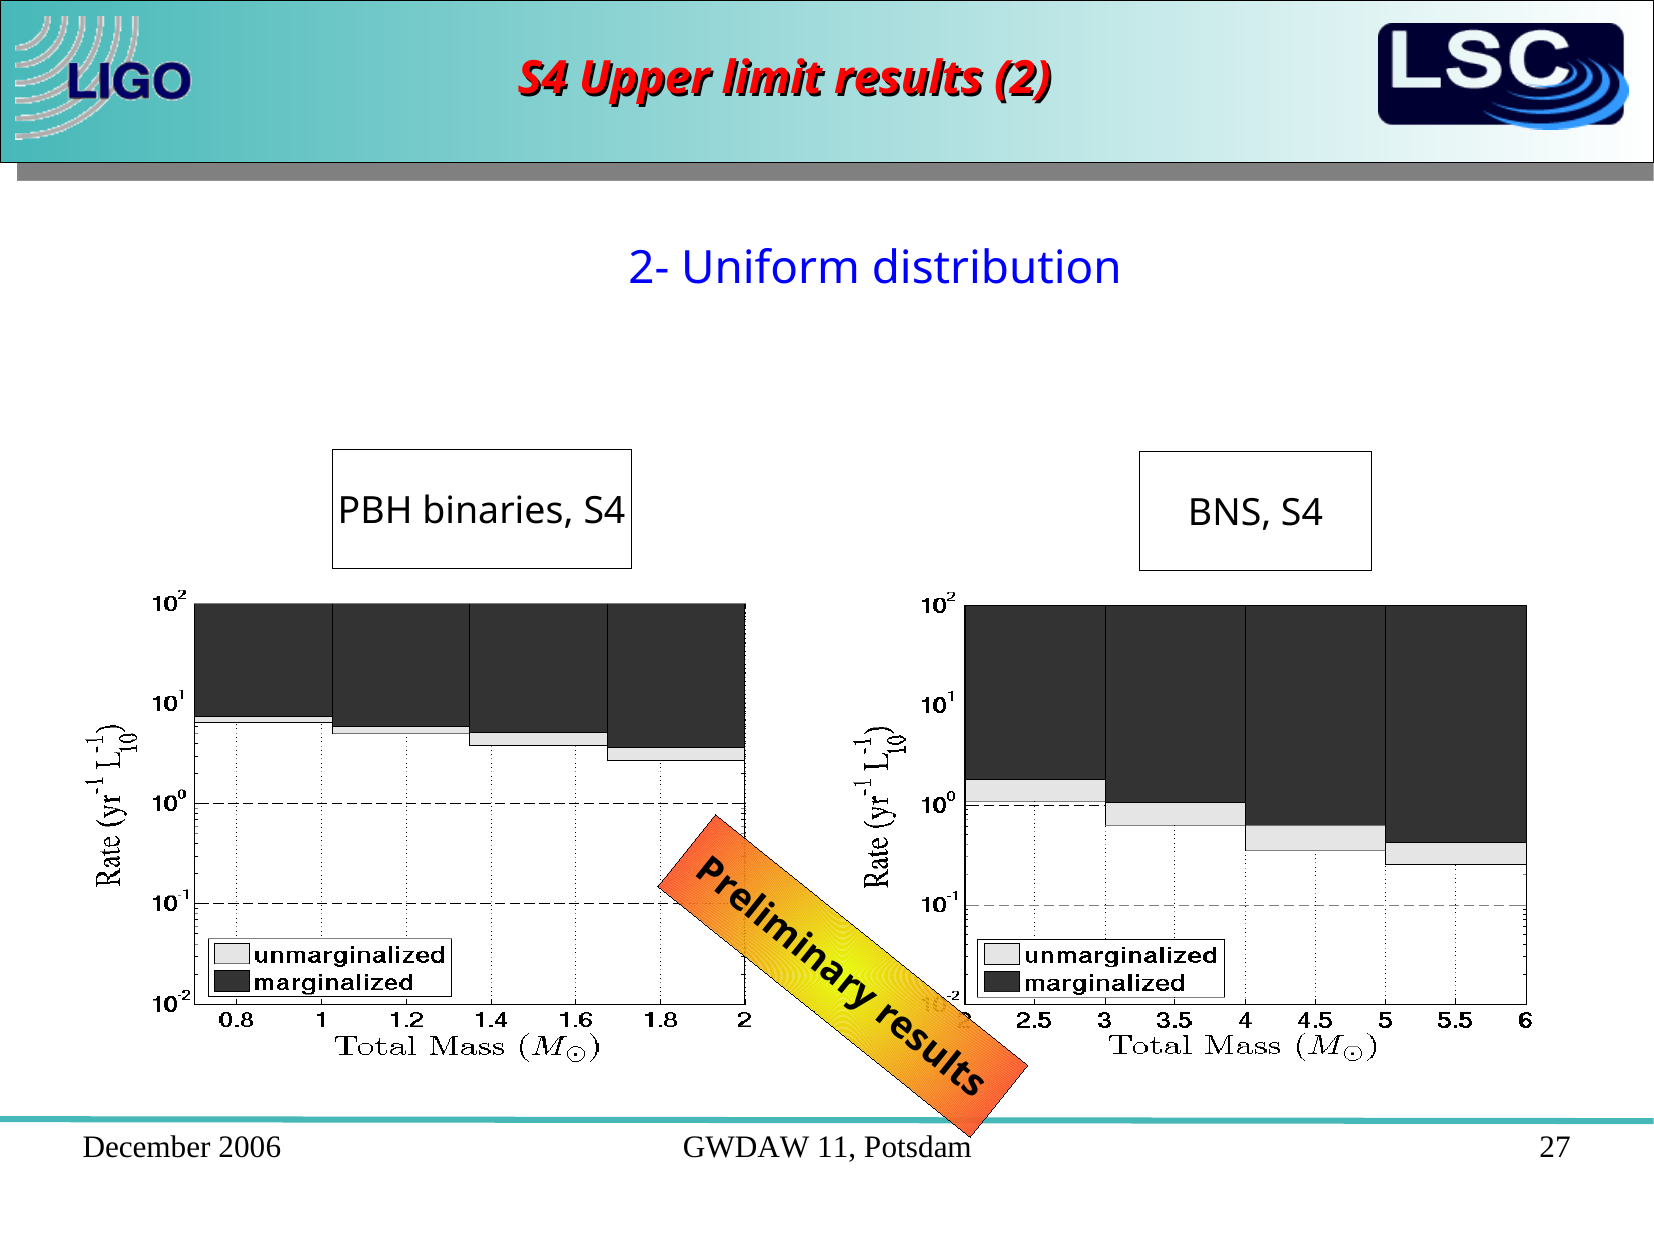

S4 Upper limit results (2)
2- Uniform distribution
PBH binaries, S4
BNS, S4
Preliminary results
27